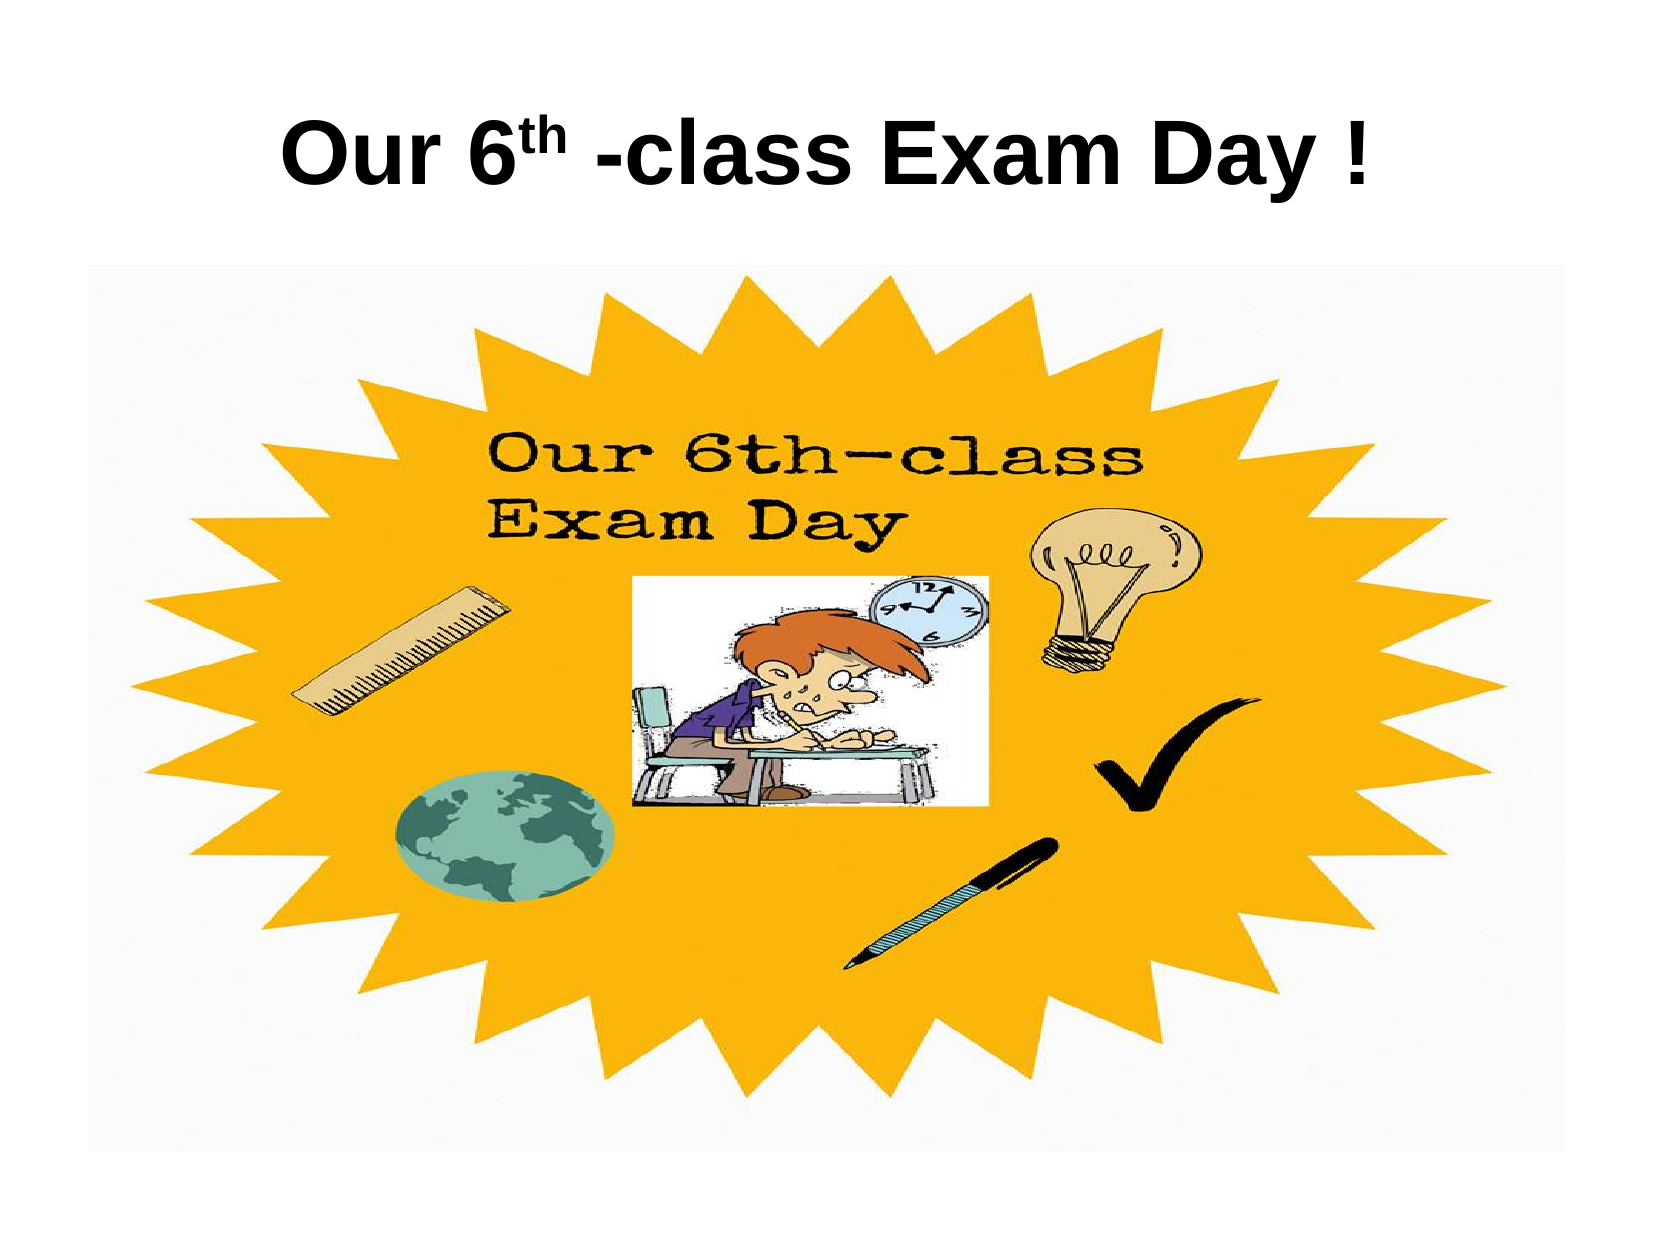

# Our 6th -class Exam Day !